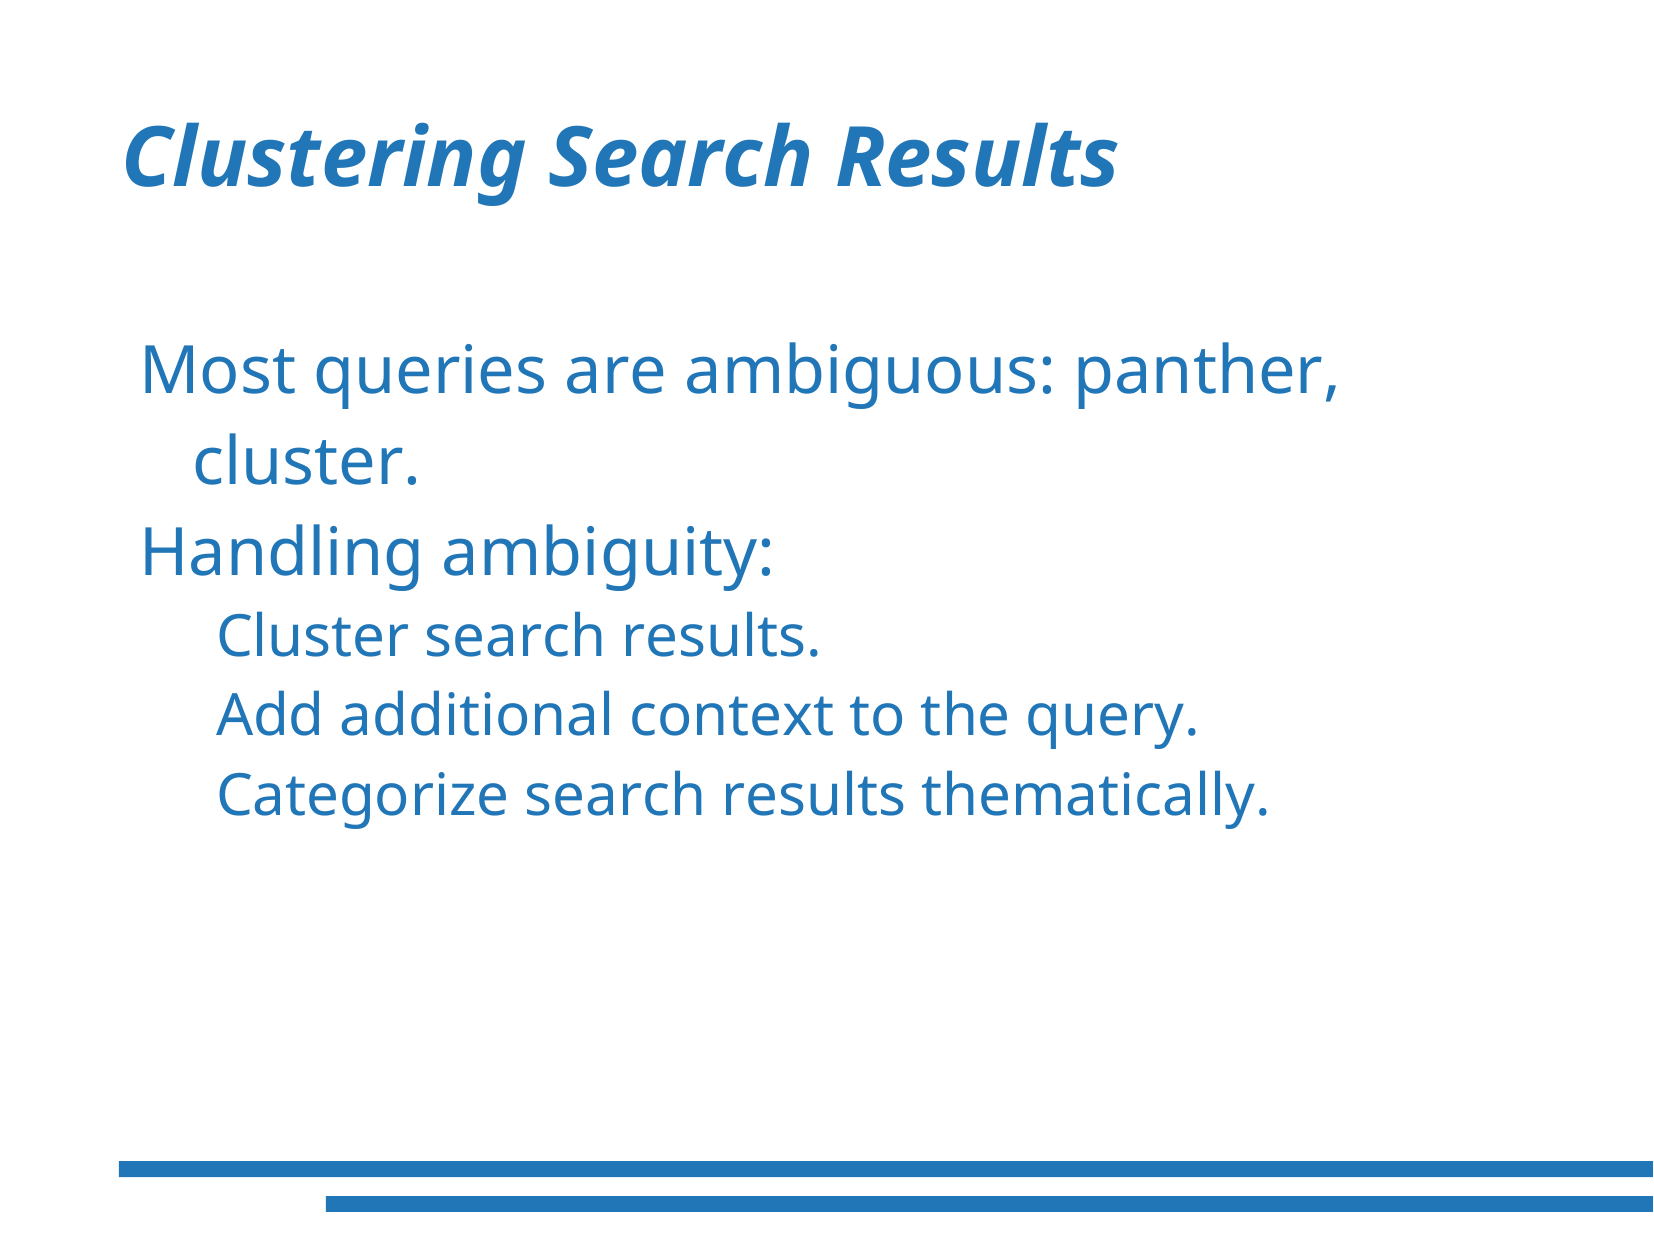

# Clustering Search Results
Most queries are ambiguous: panther, cluster.
Handling ambiguity:
Cluster search results.
Add additional context to the query.
Categorize search results thematically.